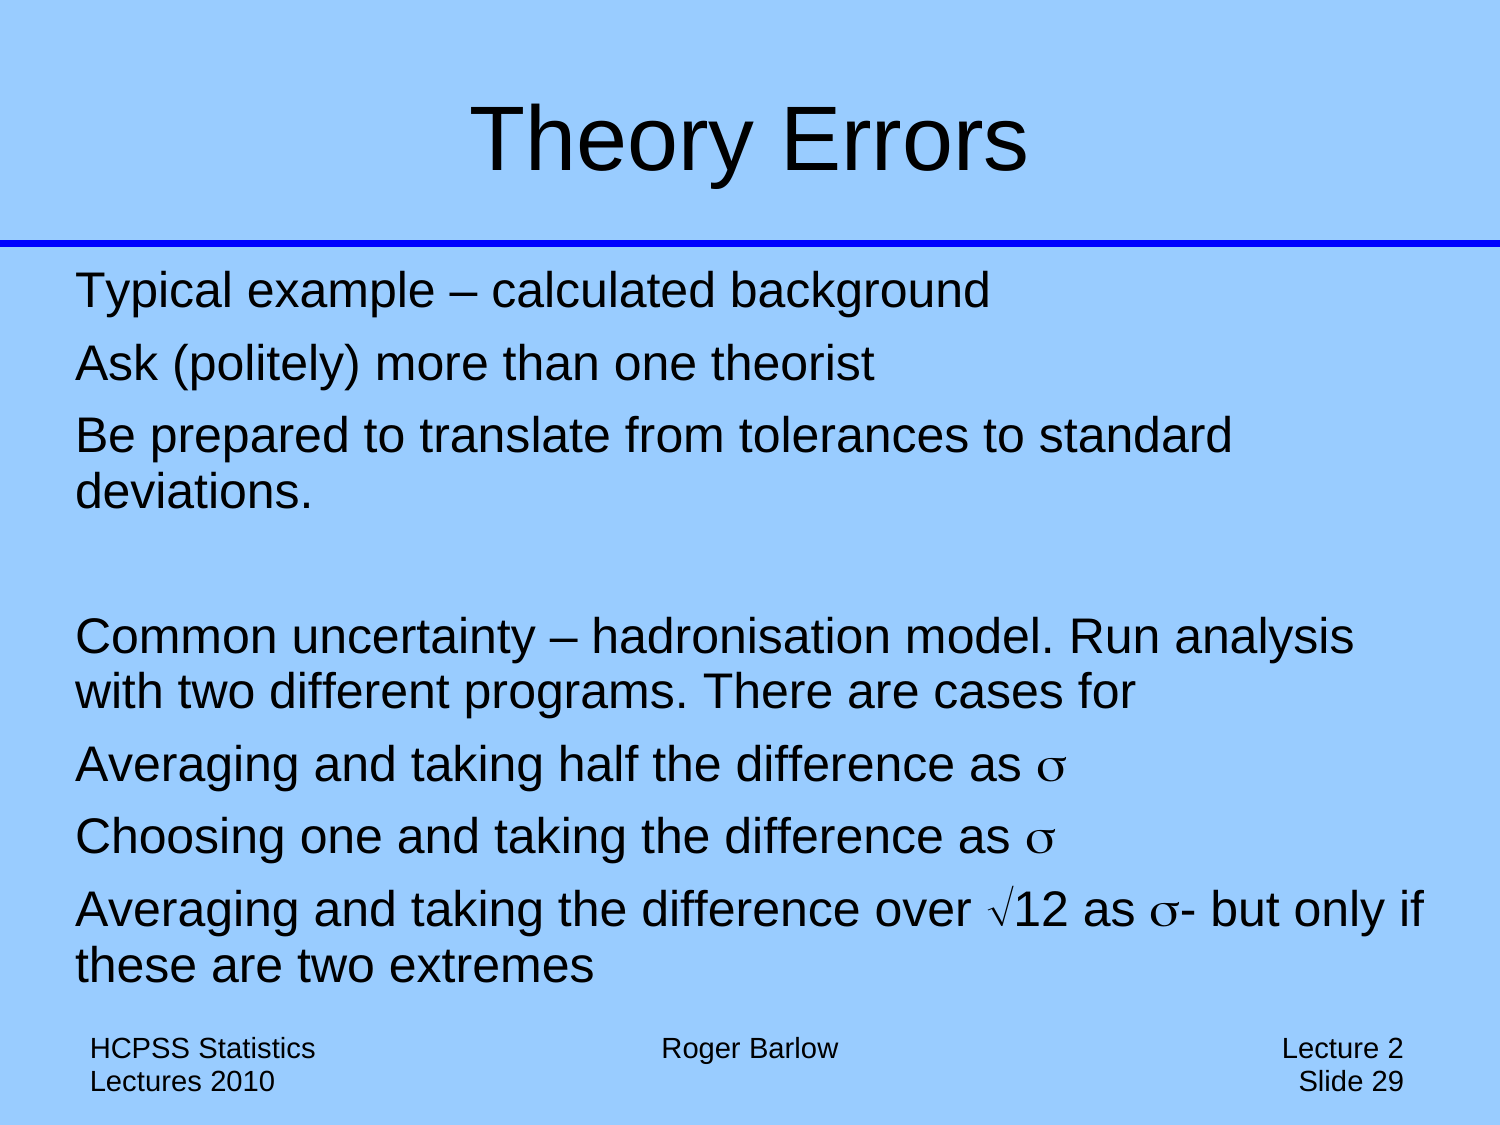

# Theory Errors
Typical example – calculated background
Ask (politely) more than one theorist
Be prepared to translate from tolerances to standard deviations.
Common uncertainty – hadronisation model. Run analysis with two different programs. There are cases for
Averaging and taking half the difference as 
Choosing one and taking the difference as 
Averaging and taking the difference over 12 as - but only if these are two extremes
29